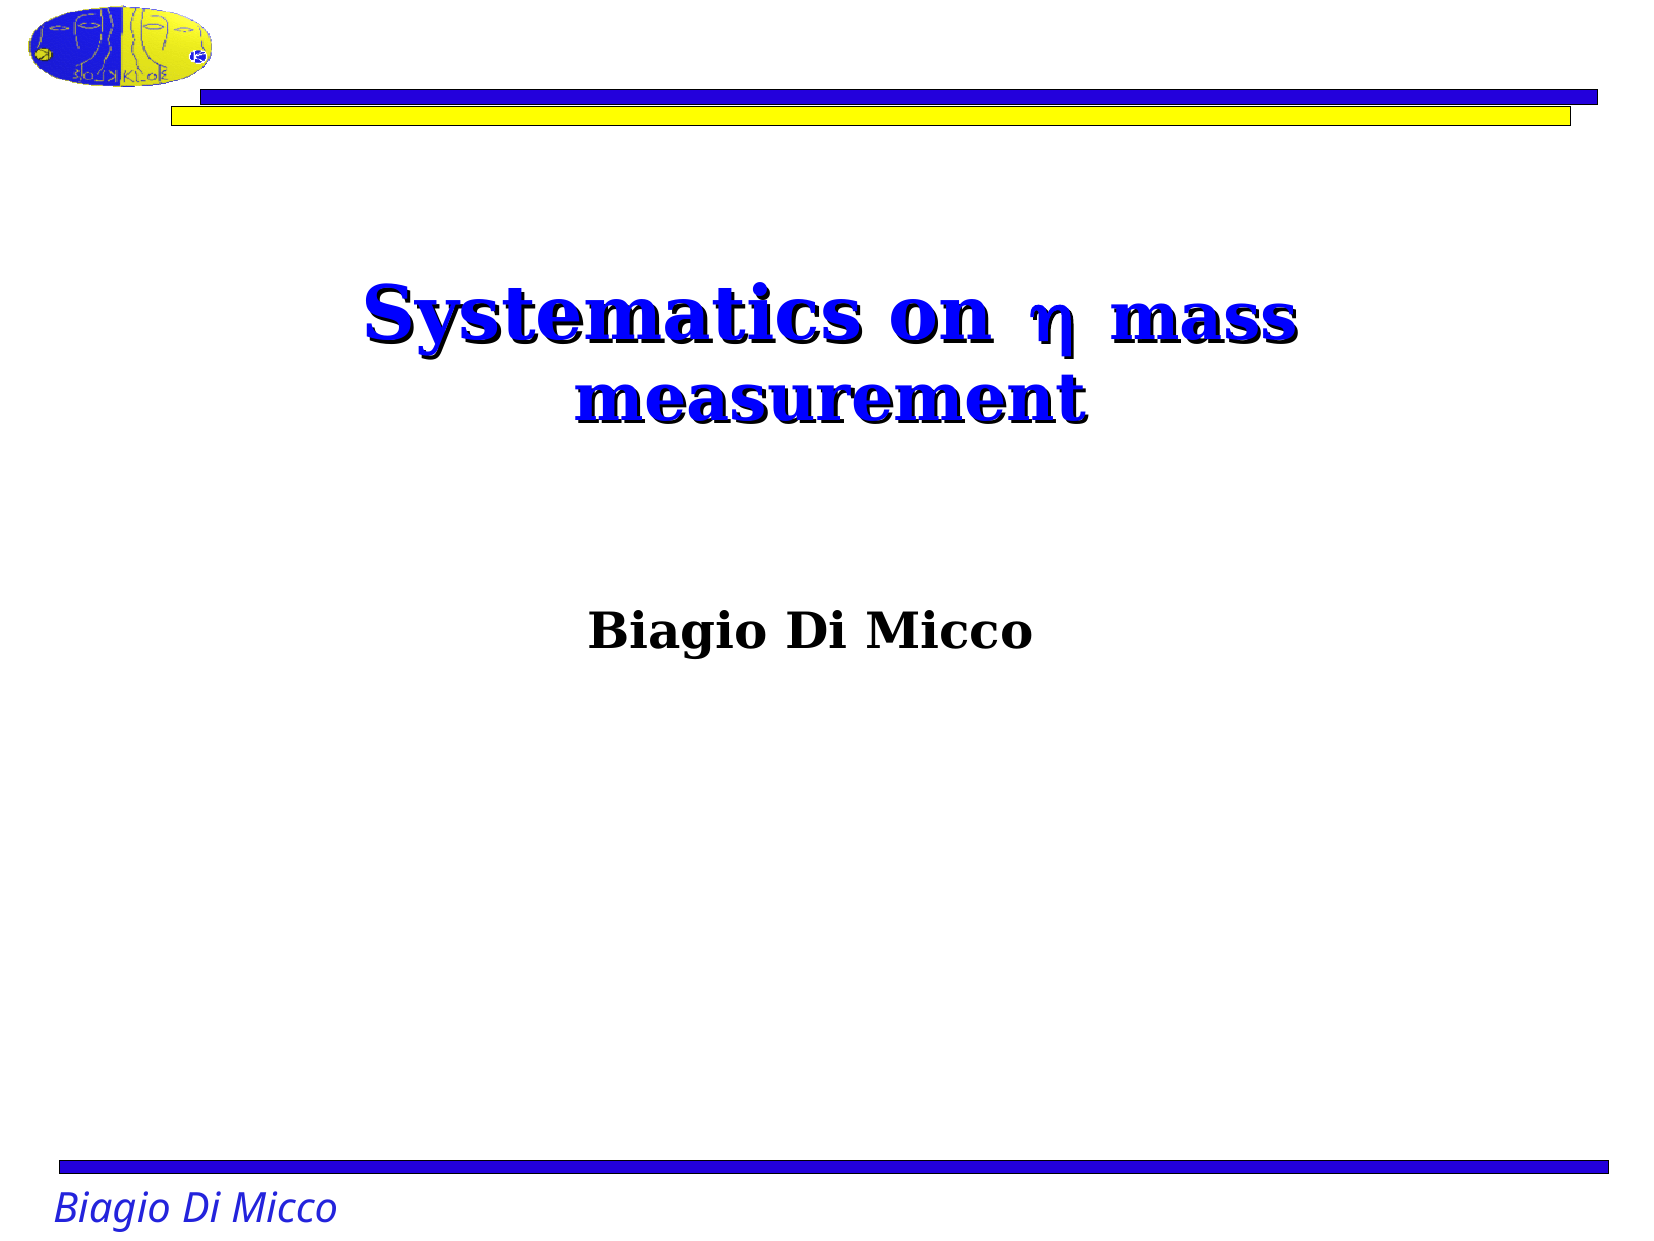

Systematics on h mass measurement
Biagio Di Micco